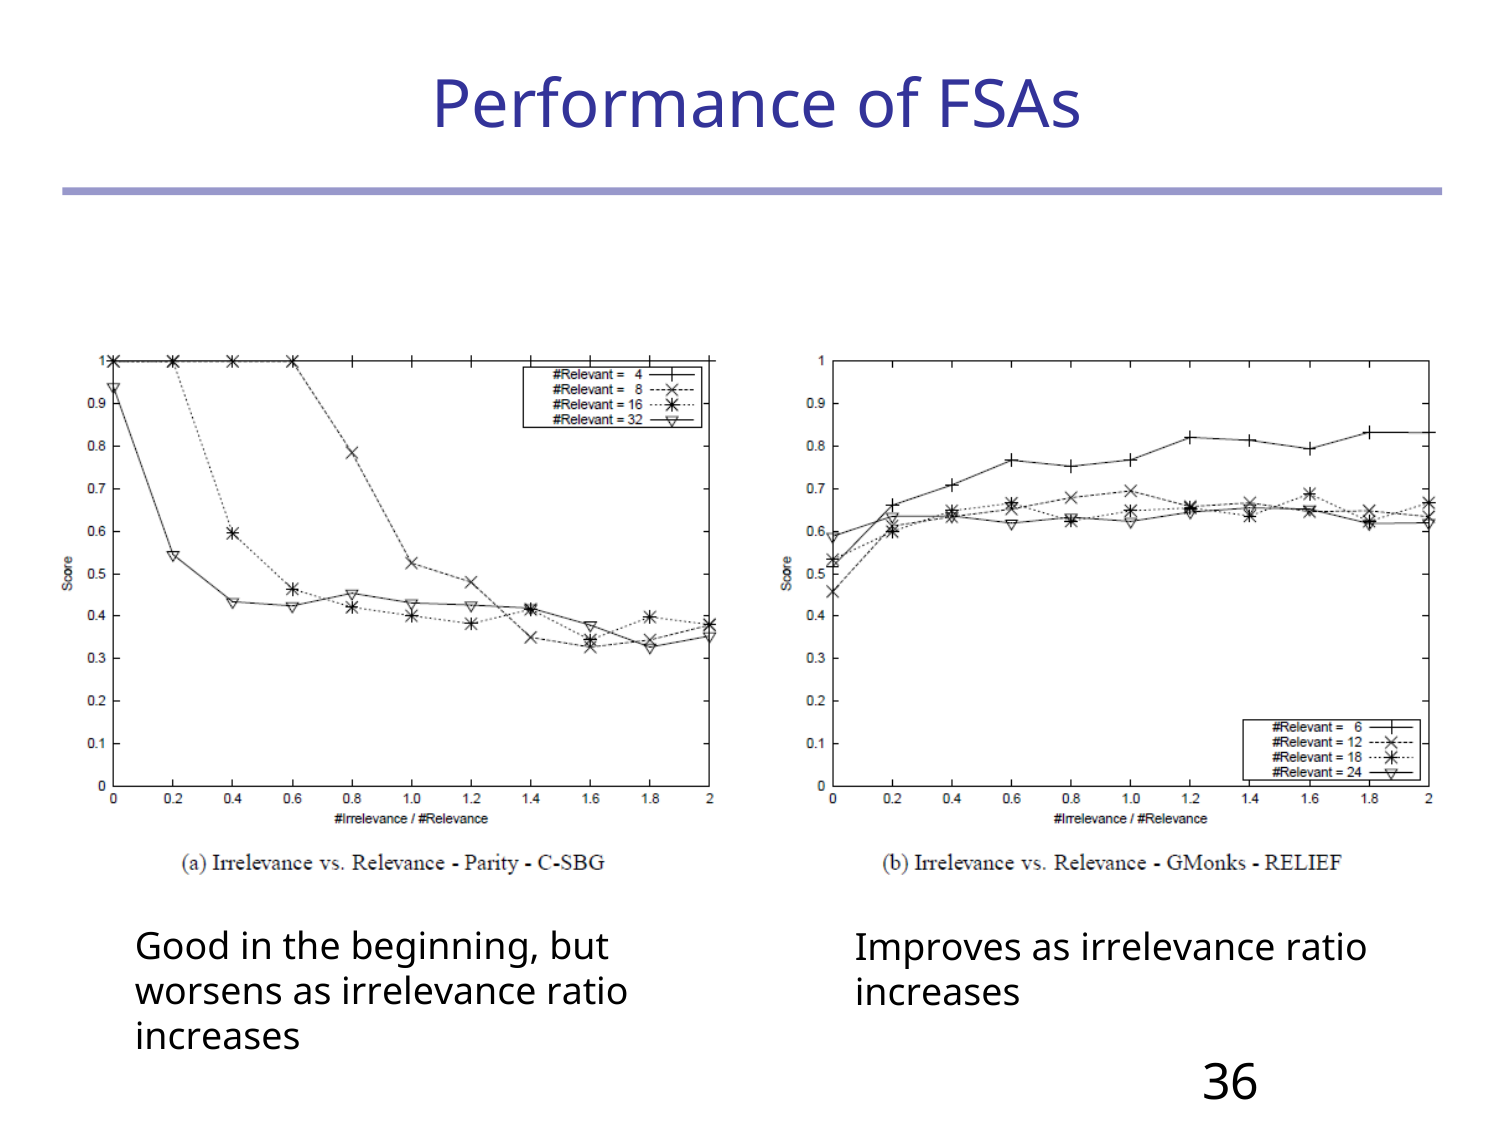

# Performance of FSAs
Good in the beginning, but worsens as irrelevance ratio increases
Improves as irrelevance ratio increases